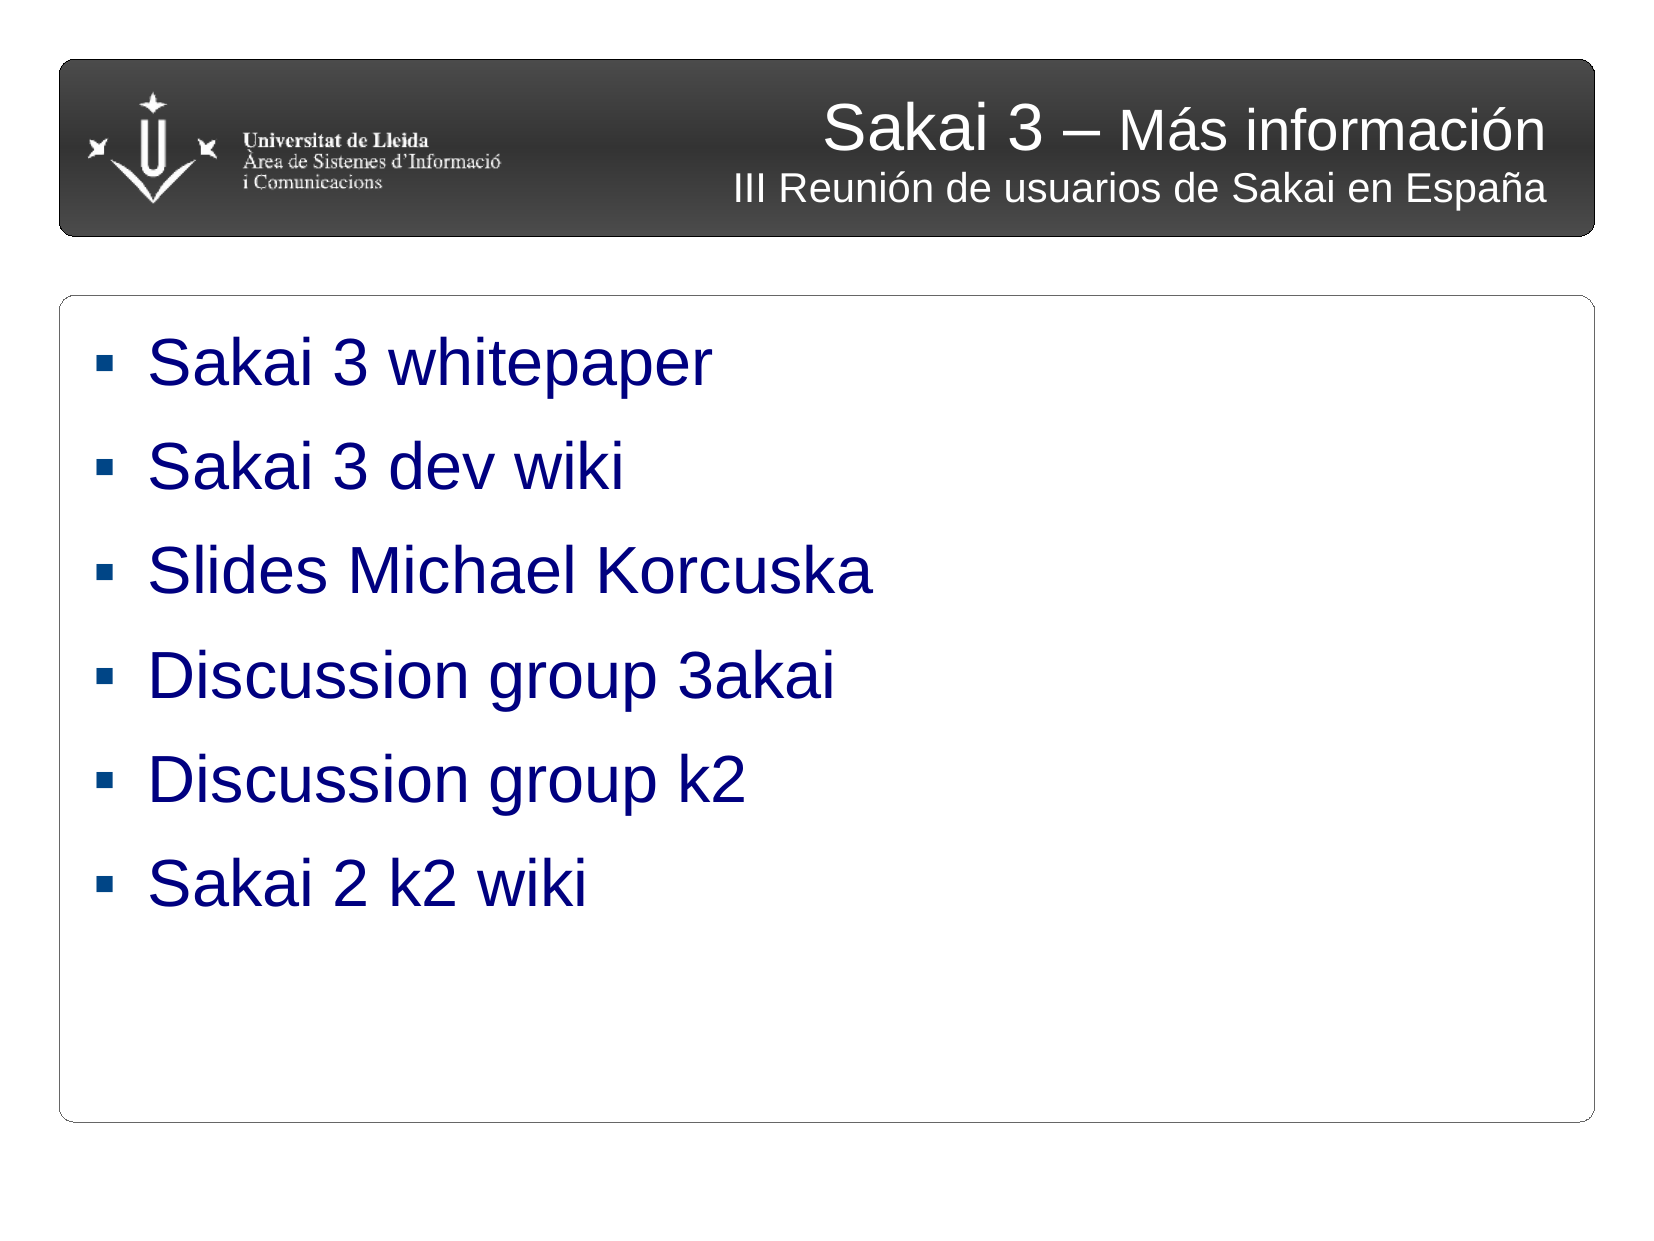

# Sakai 3 – Más información III Reunión de usuarios de Sakai en España
Sakai 3 whitepaper
Sakai 3 dev wiki
Slides Michael Korcuska
Discussion group 3akai
Discussion group k2
Sakai 2 k2 wiki